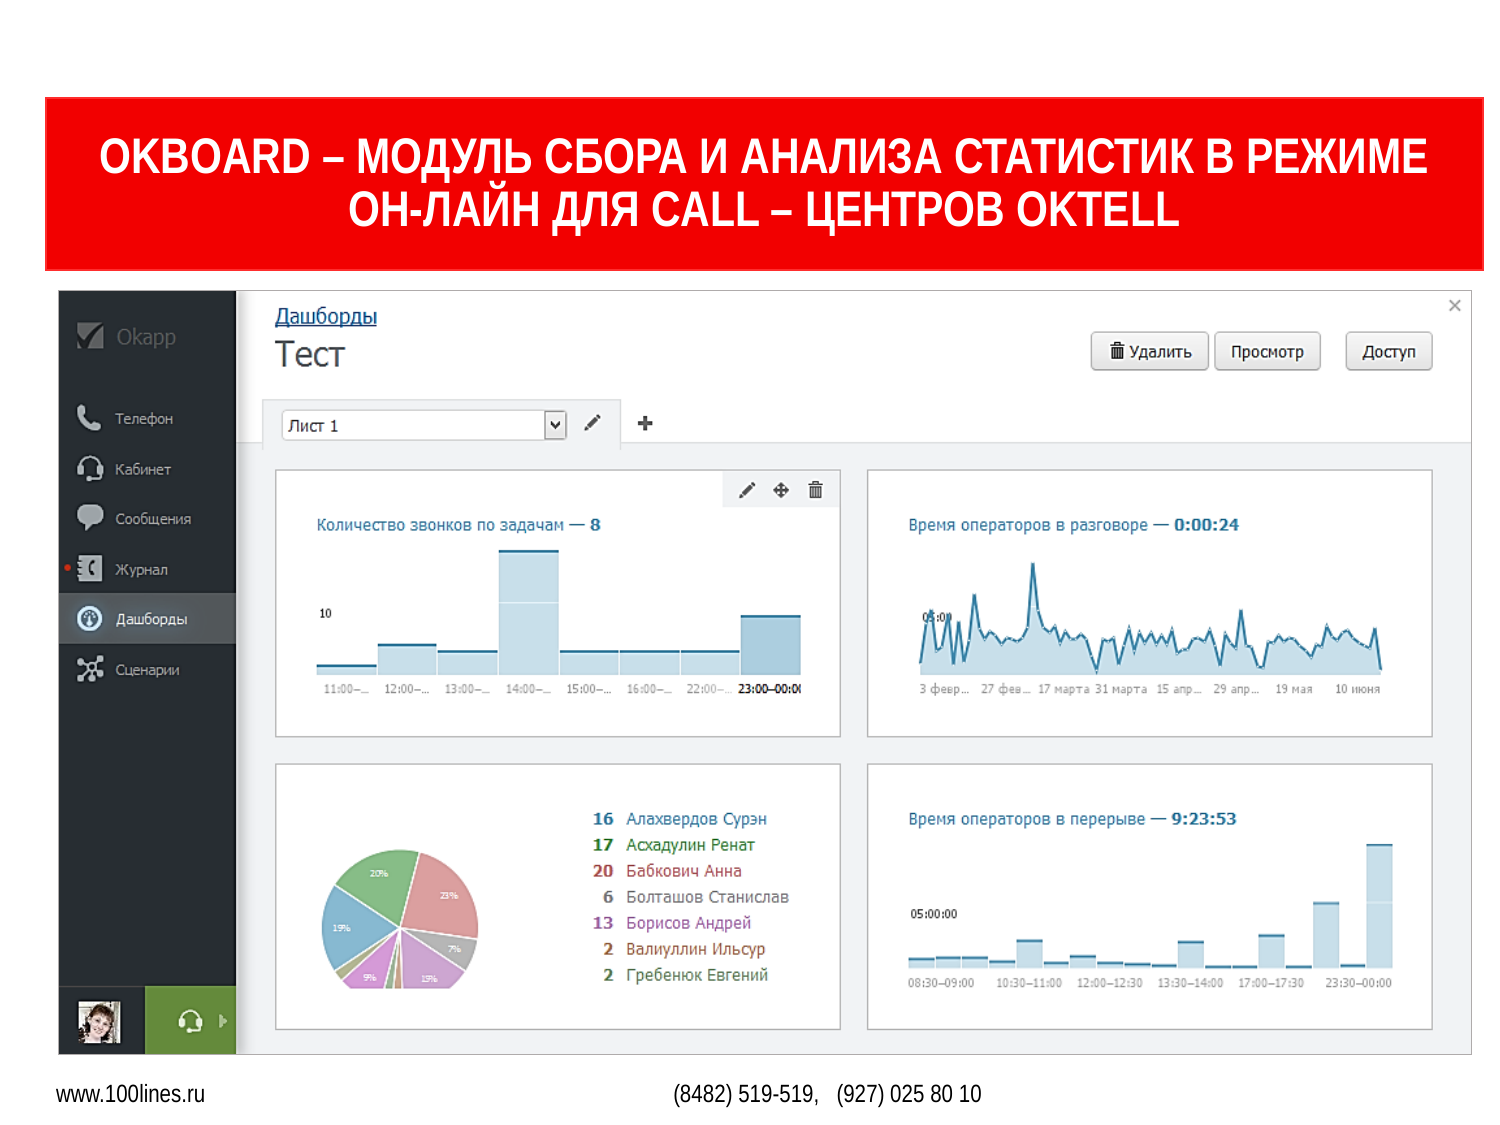

OKBOARD – МОДУЛЬ СБОРА И АНАЛИЗА СТАТИСТИК В РЕЖИМЕ ОН-ЛАЙН ДЛЯ CALL – ЦЕНТРОВ OKTELL
www.100lines.ru		 		 			 (8482) 519-519, (927) 025 80 10